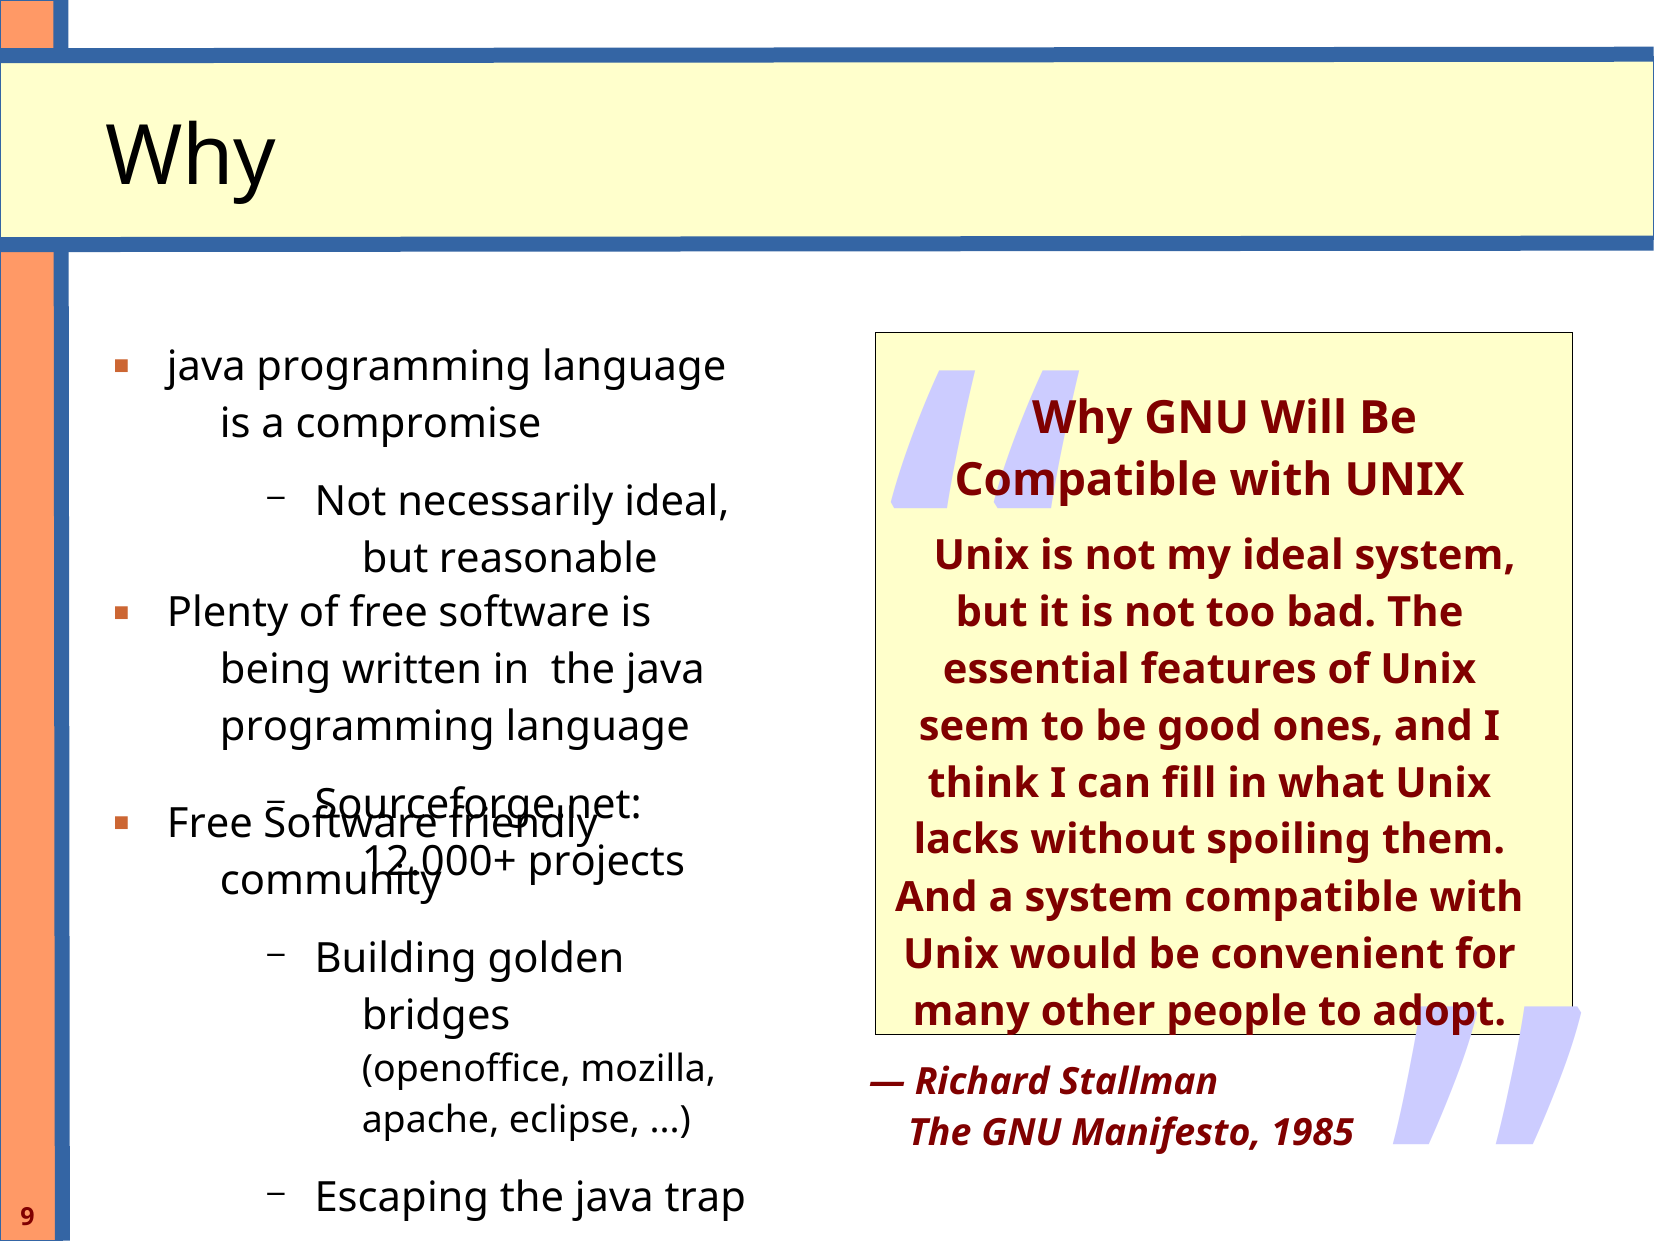

Why
“
# java programming language is a compromise
Not necessarily ideal, but reasonable
Why GNU Will Be Compatible with UNIX
Unix is not my ideal system, but it is not too bad. The essential features of Unix seem to be good ones, and I think I can fill in what Unix lacks without spoiling them. And a system compatible with Unix would be convenient for many other people to adopt.
Plenty of free software is being written in the java programming language
Sourceforge.net: 12.000+ projects
Free Software friendly community
Building golden bridges
(openoffice, mozilla, apache, eclipse, ...)
Escaping the java trap
Provide and integrate full free stack from kernel, runtime, compiler, libraries to application → innovation!
”
— Richard Stallman
 The GNU Manifesto, 1985